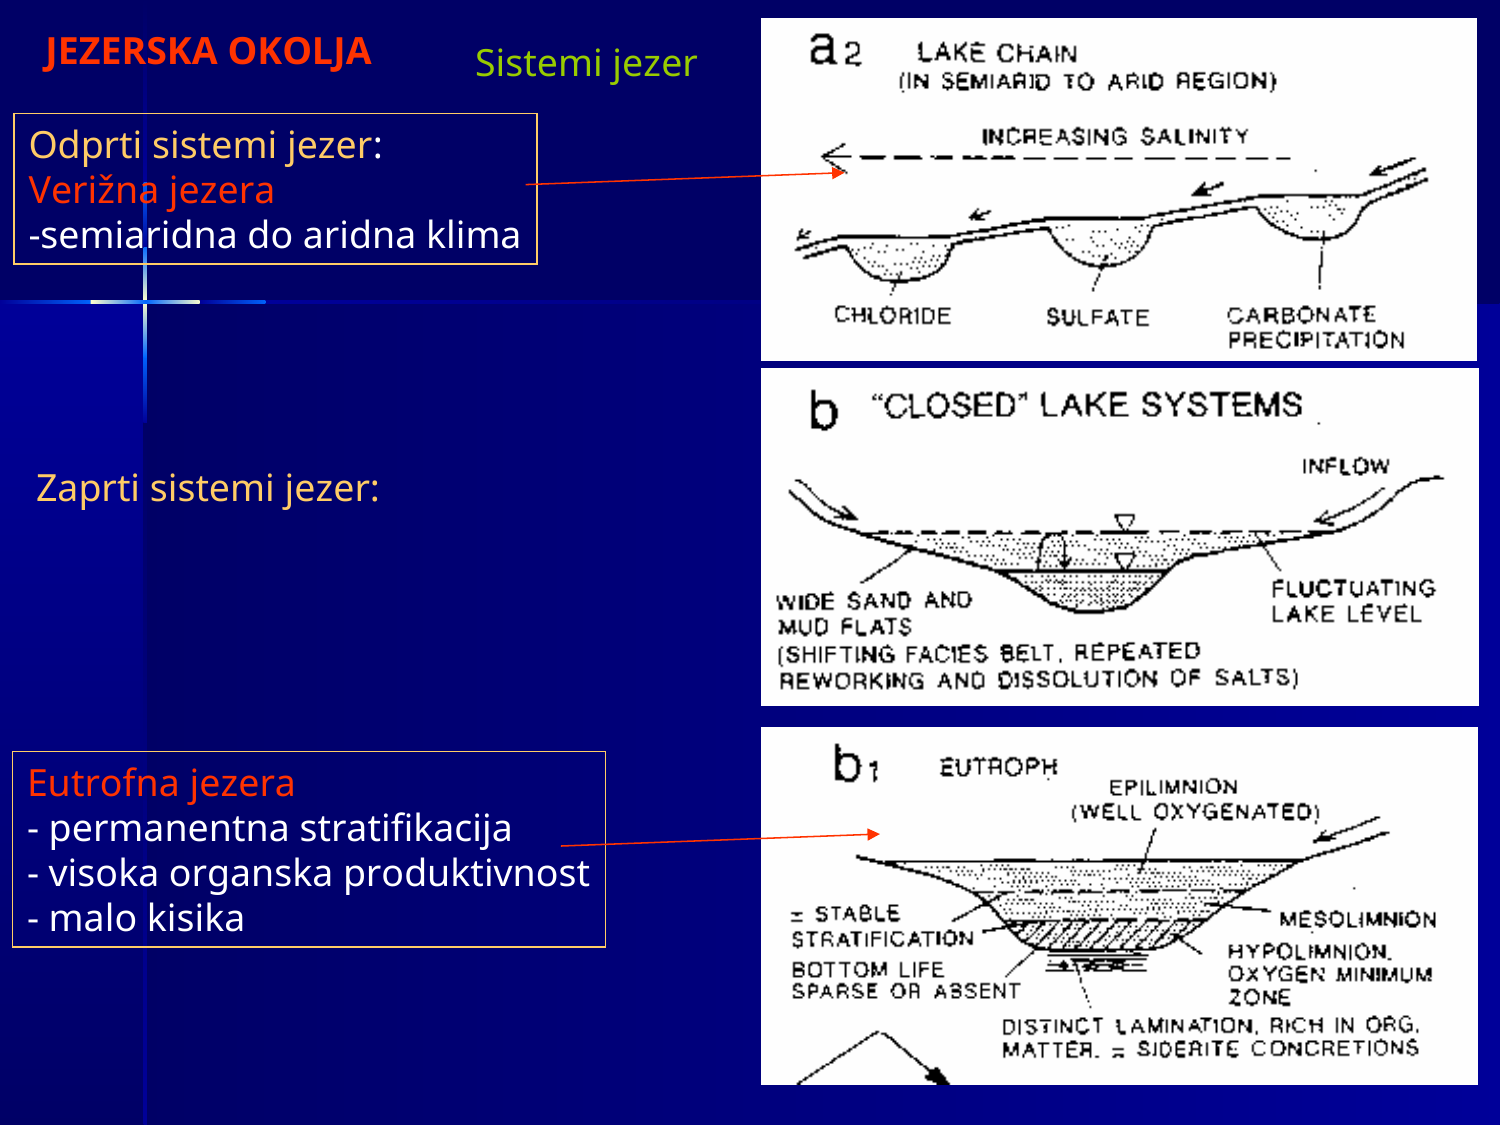

JEZERSKA OKOLJA
Sistemi jezer
Odprti sistemi jezer:
Verižna jezera
-semiaridna do aridna klima
Zaprti sistemi jezer:
Eutrofna jezera
- permanentna stratifikacija
- visoka organska produktivnost
- malo kisika